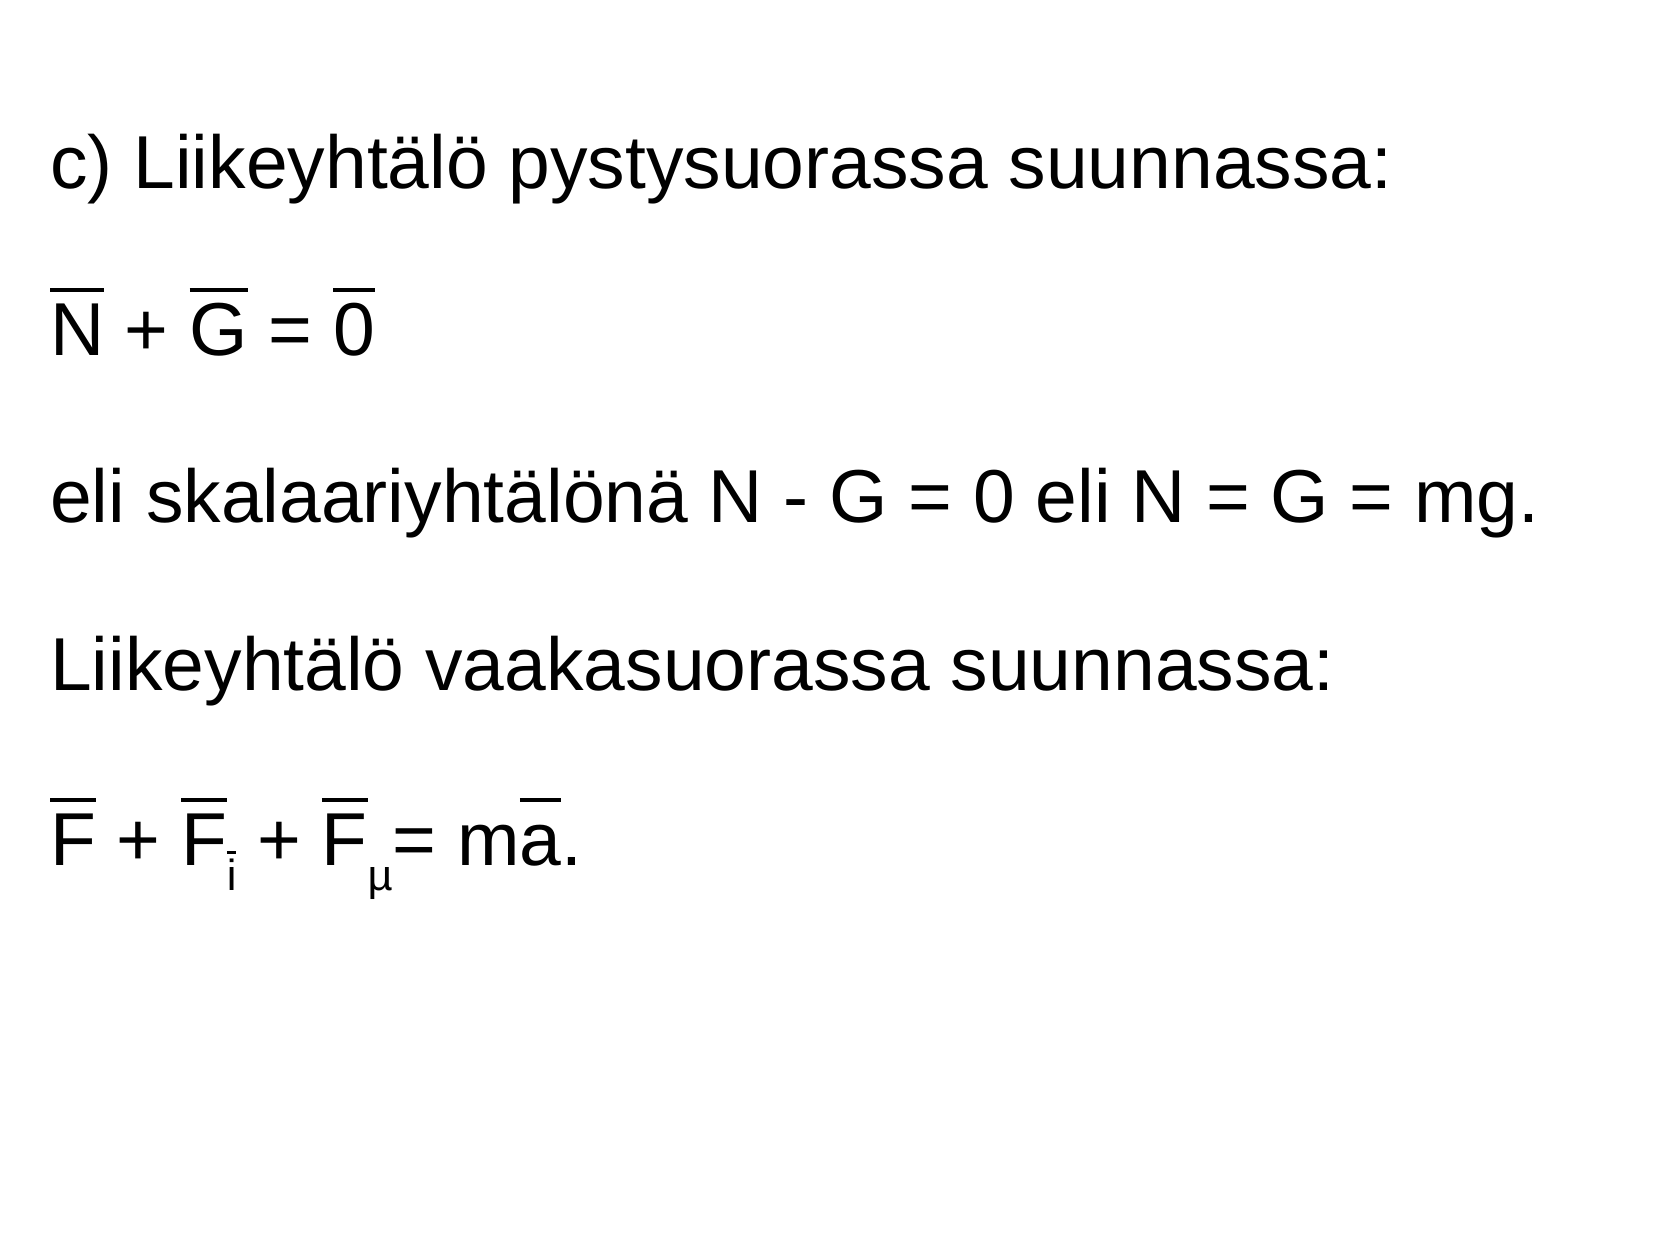

c) Liikeyhtälö pystysuorassa suunnassa:
N + G = 0
eli skalaariyhtälönä N - G = 0 eli N = G = mg.
Liikeyhtälö vaakasuorassa suunnassa:
F + Fi + Fµ= ma.